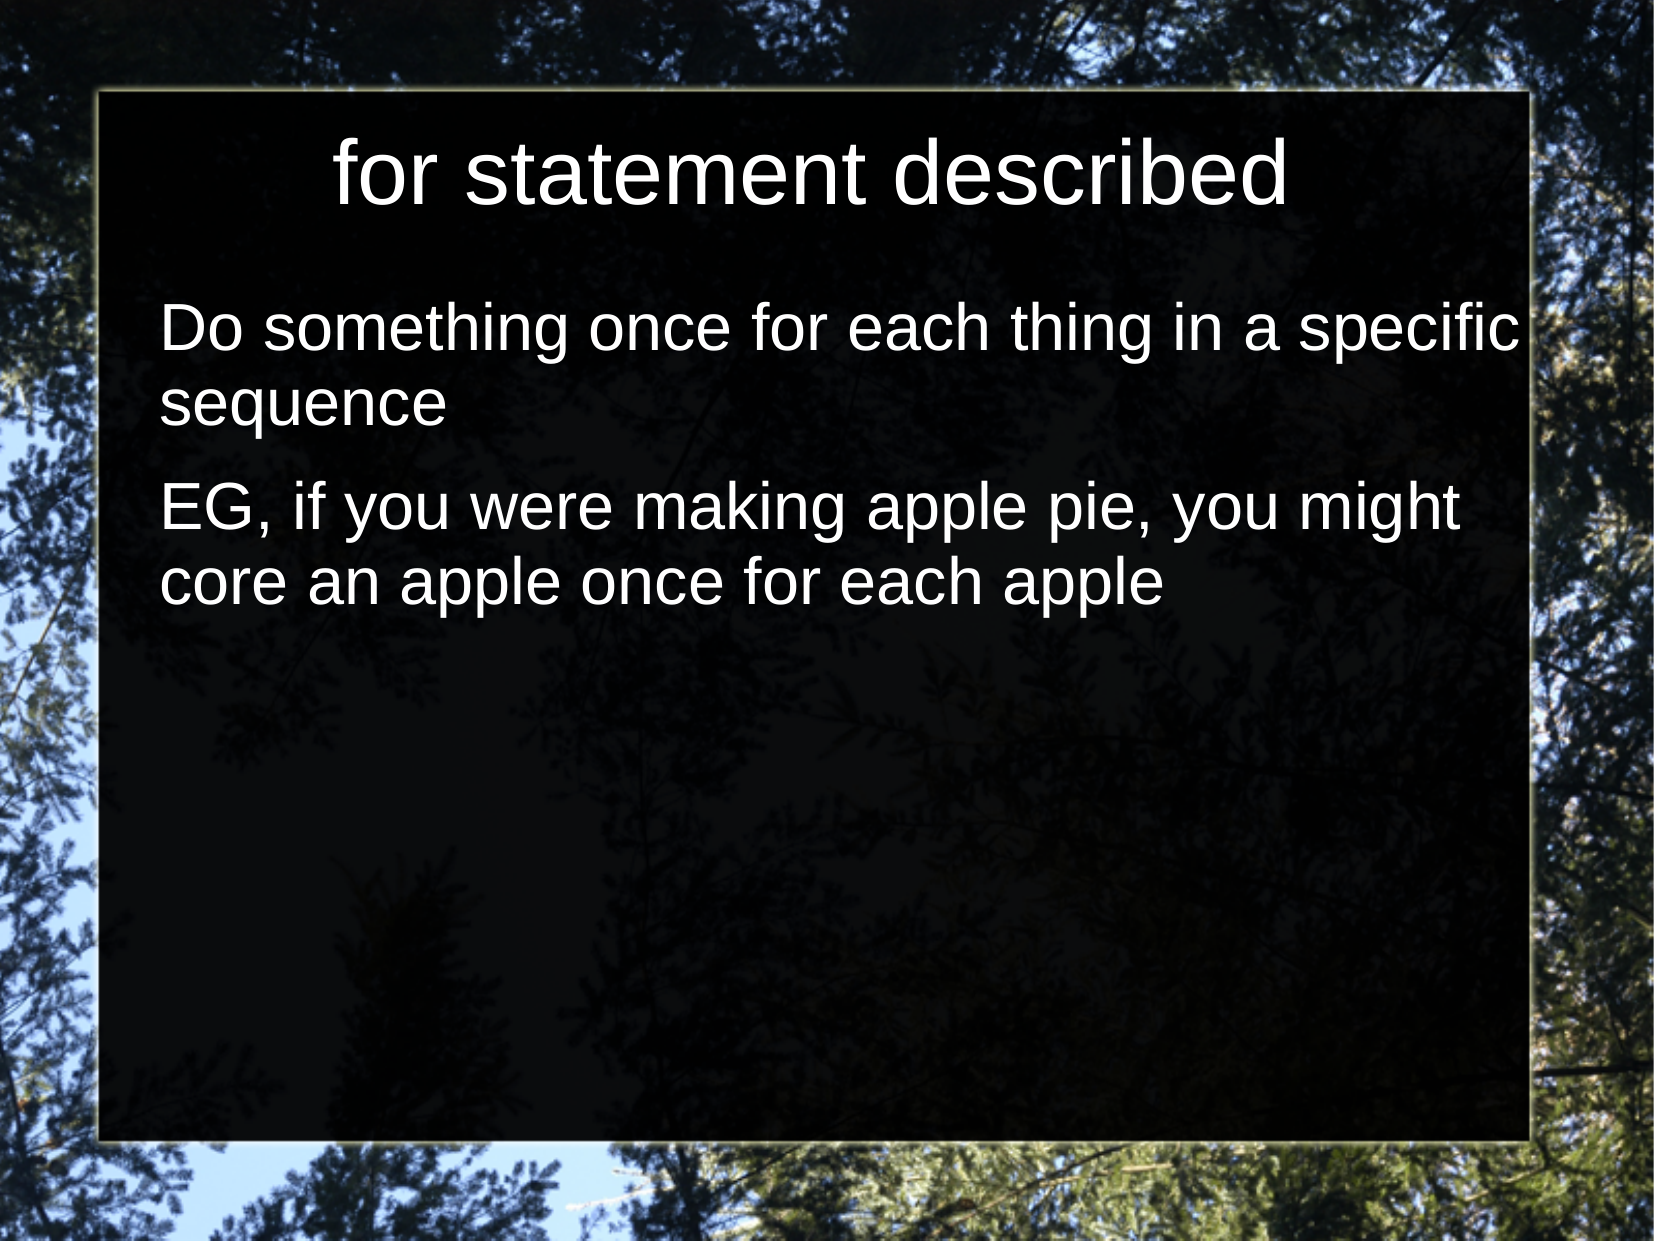

# for statement described
Do something once for each thing in a specific sequence
EG, if you were making apple pie, you might core an apple once for each apple